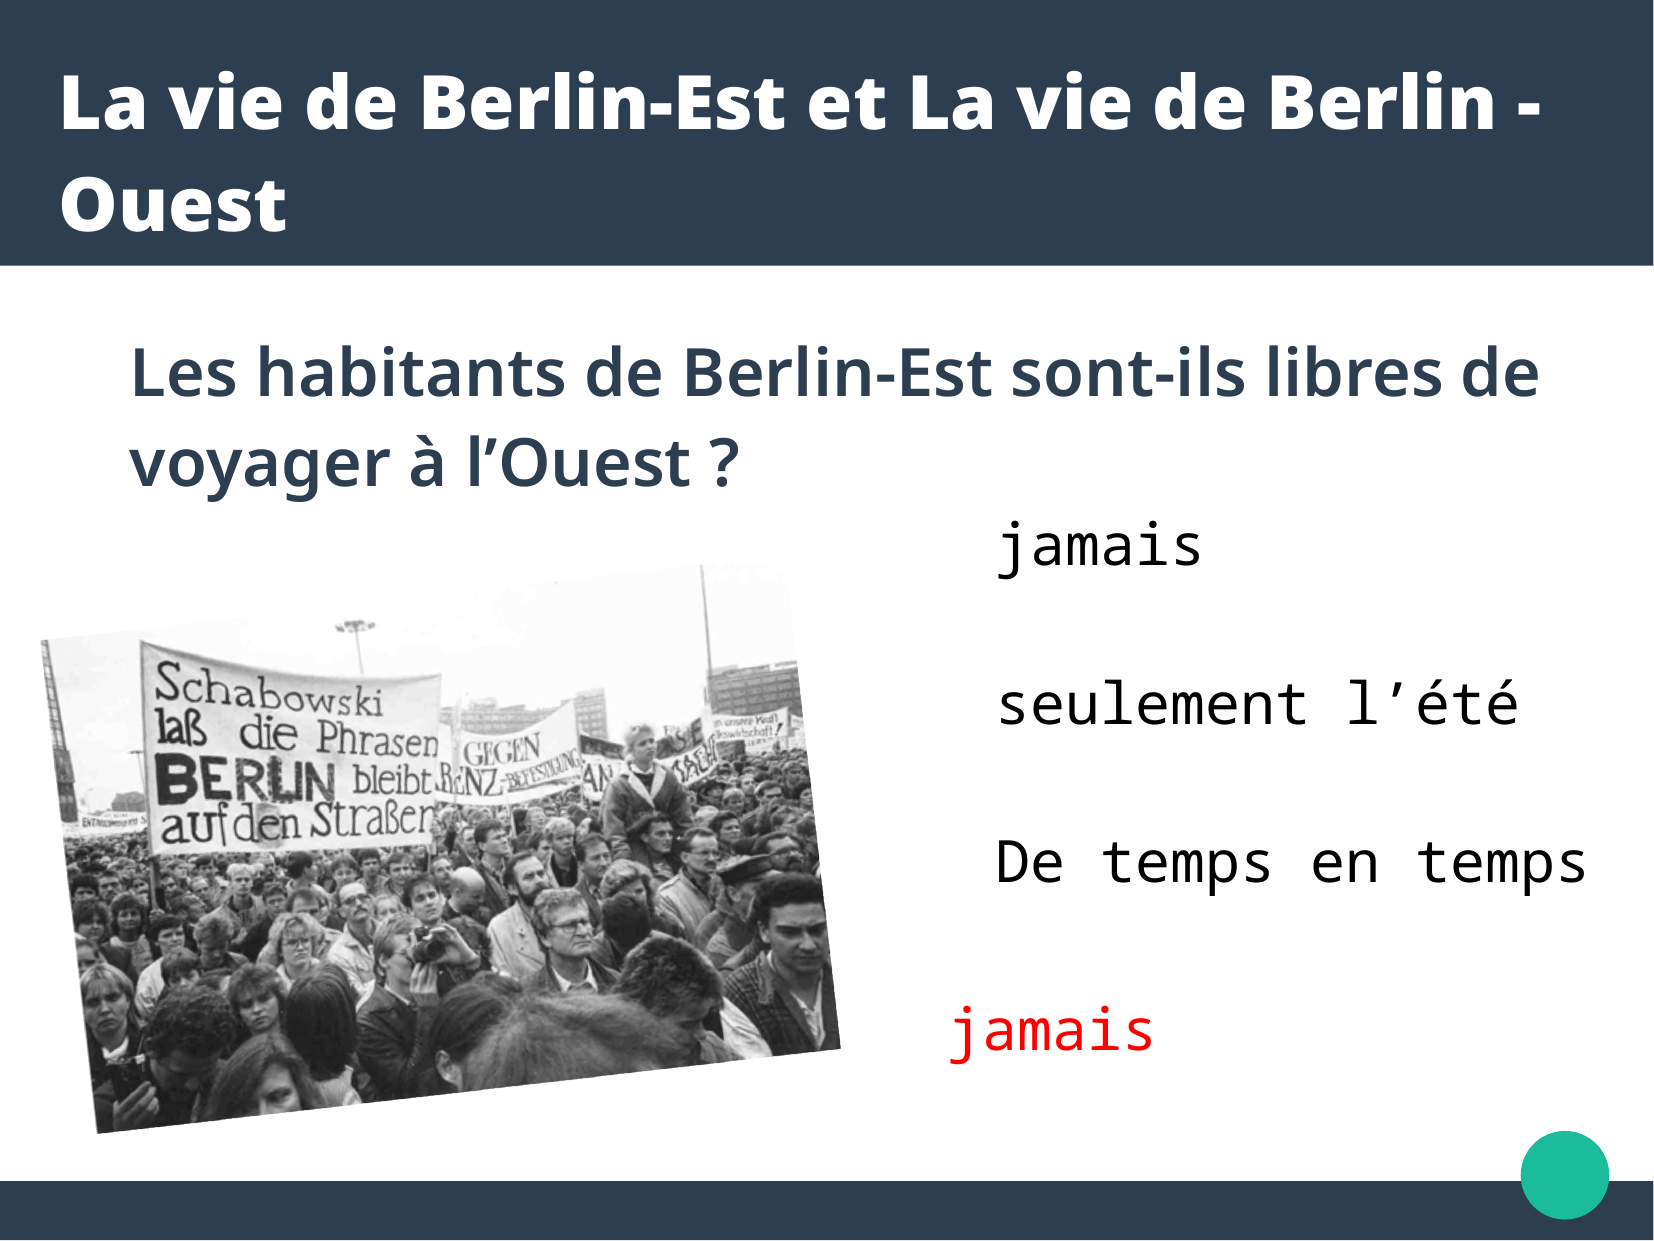

# La vie de Berlin-Est et La vie de Berlin -Ouest
Les habitants de Berlin-Est sont-ils libres de voyager à l’Ouest ?
jamais
seulement l’été
De temps en temps
jamais